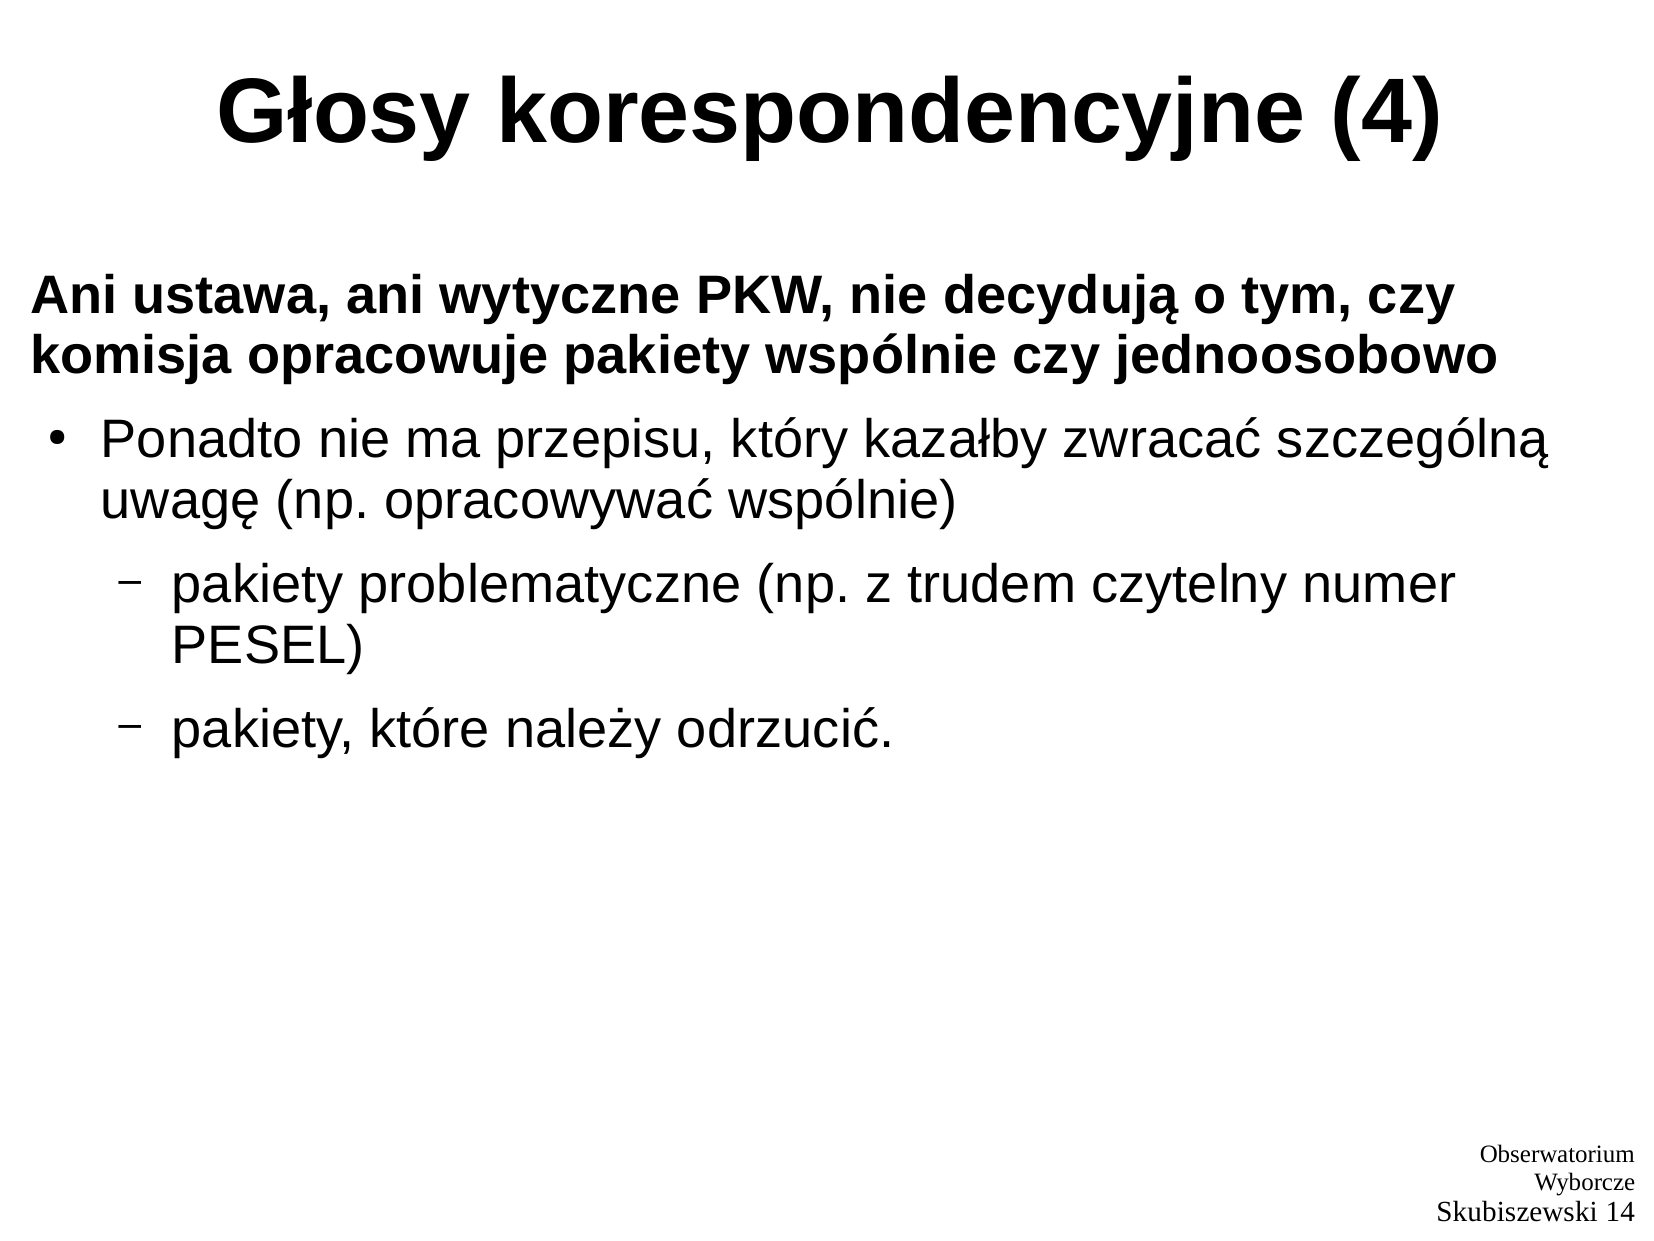

# Głosy korespondencyjne (4)
Ani ustawa, ani wytyczne PKW, nie decydują o tym, czy komisja opracowuje pakiety wspólnie czy jednoosobowo
Ponadto nie ma przepisu, który kazałby zwracać szczególną uwagę (np. opracowywać wspólnie)
pakiety problematyczne (np. z trudem czytelny numer PESEL)
pakiety, które należy odrzucić.
14